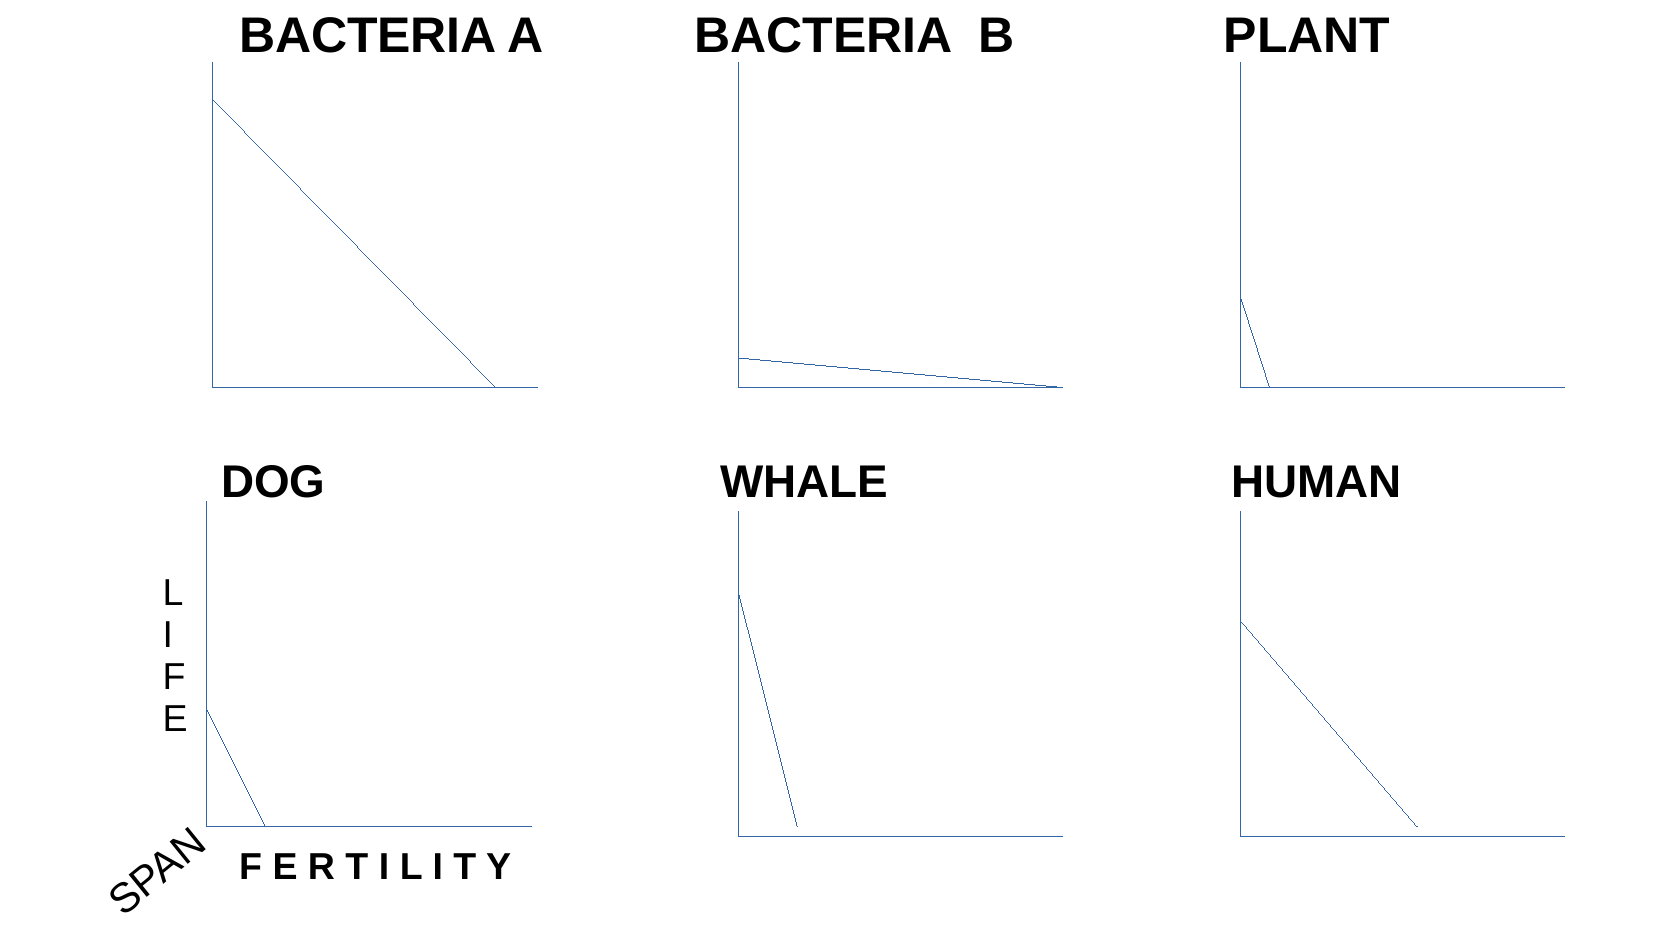

BACTERIA A BACTERIA B PLANT
DOG WHALE HUMAN
L
I
F
E
SPAN
F E R T I L I T Y